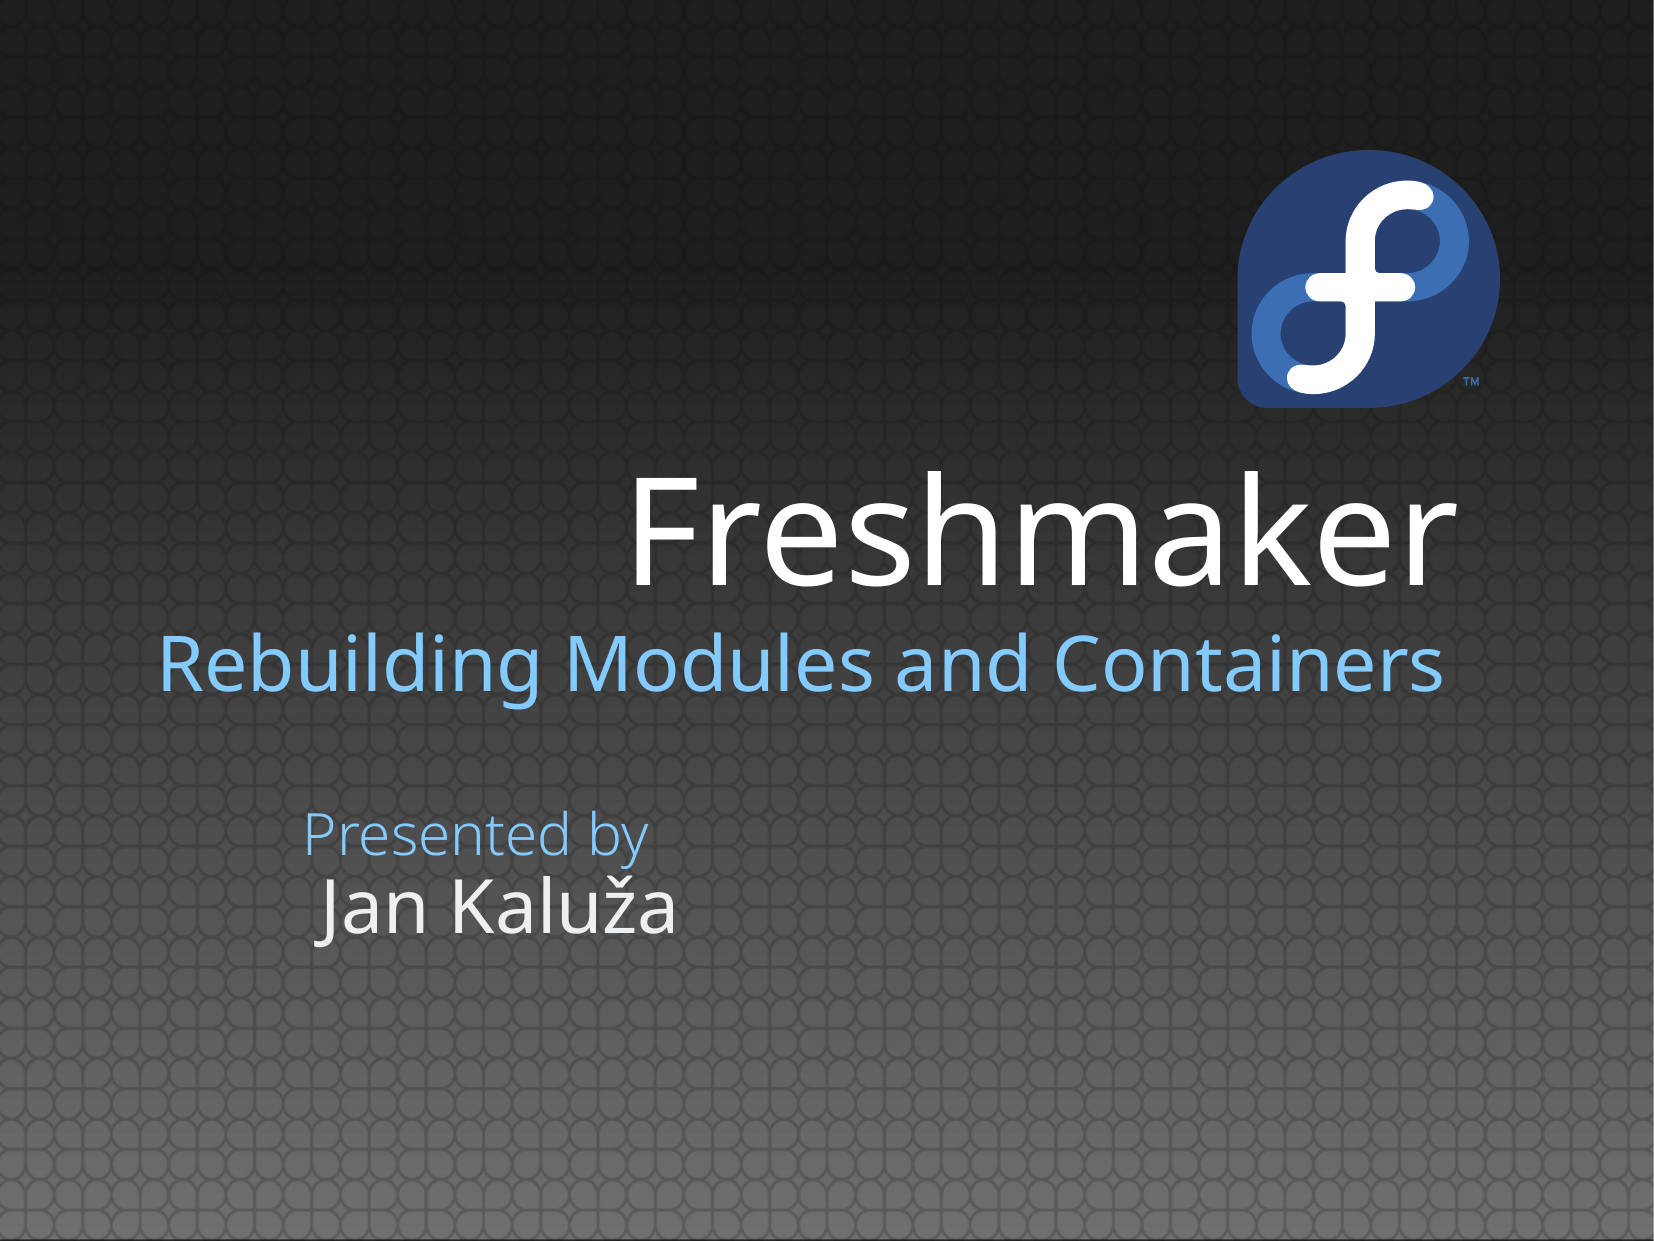

Freshmaker
# Rebuilding Modules and Containers
Presented by
Jan Kaluža